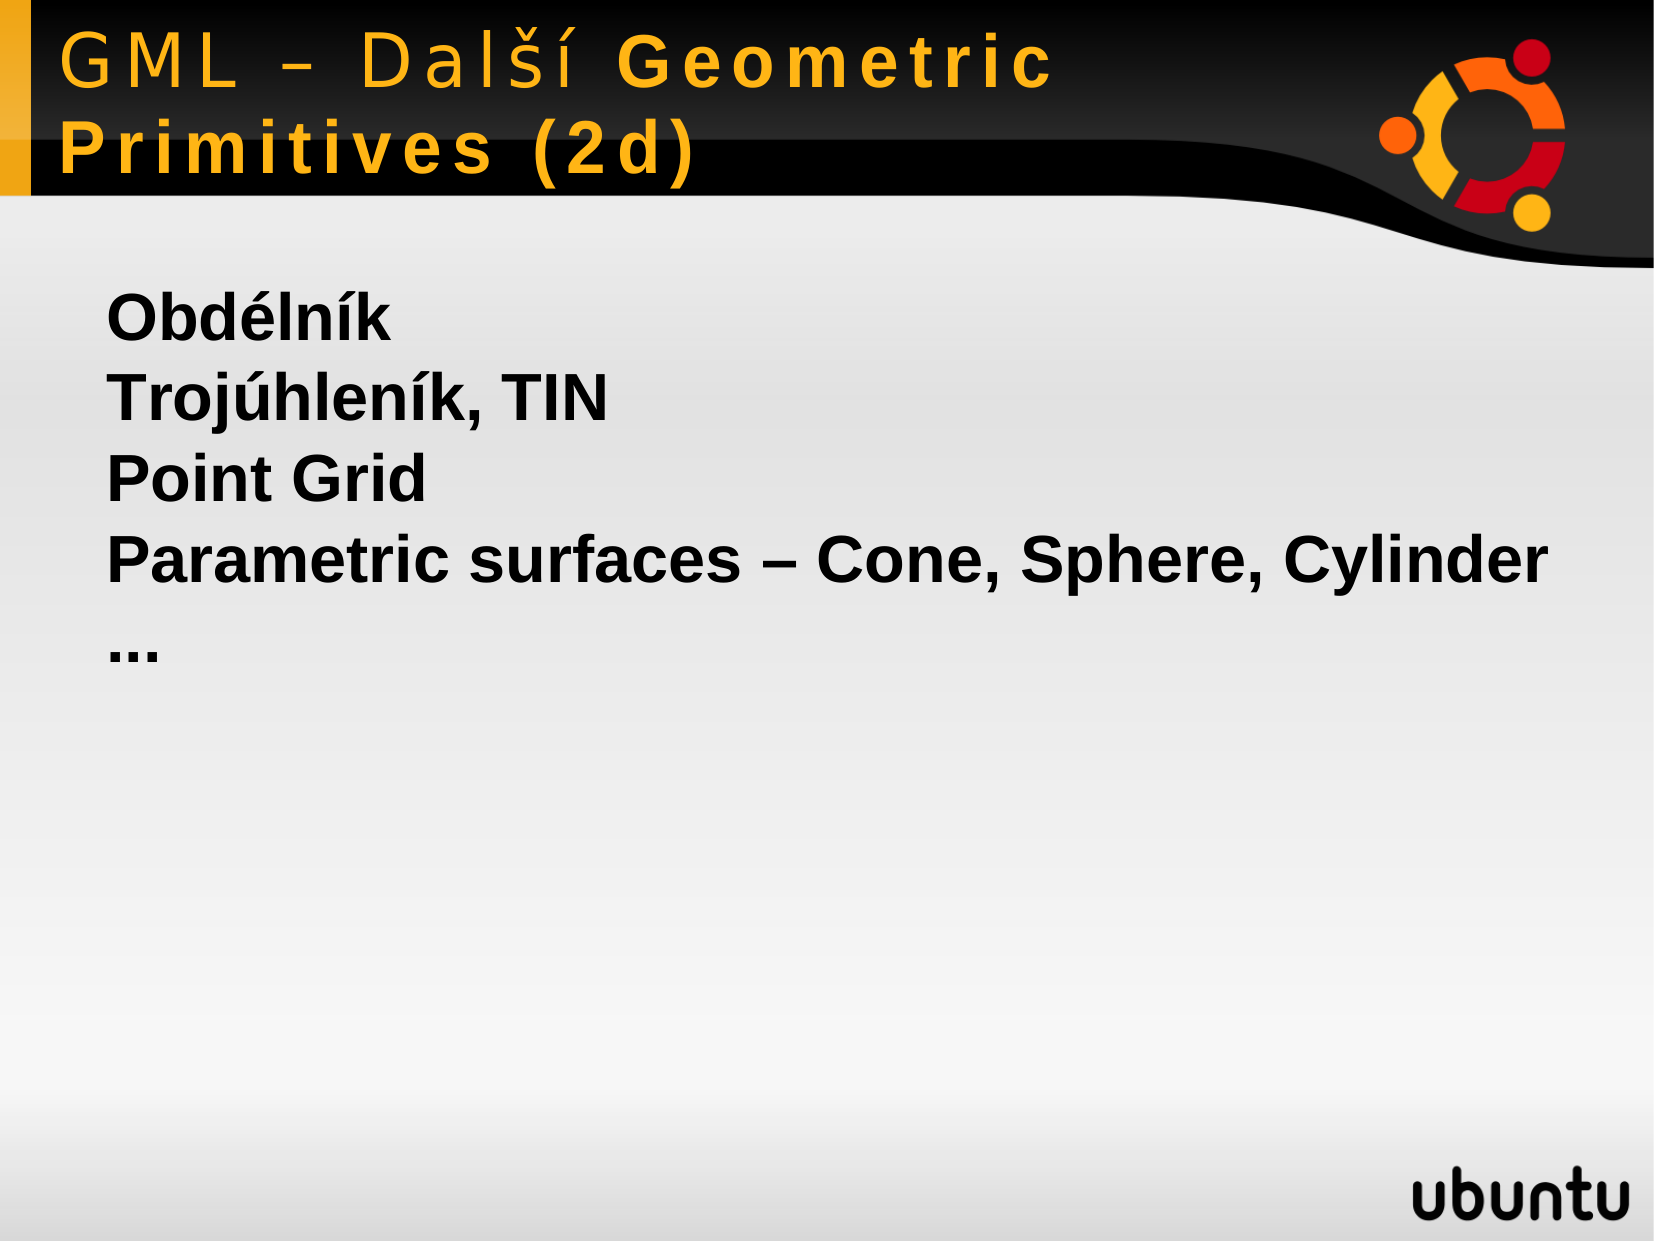

# GML – Další Geometric Primitives (2d)
Obdélník
Trojúhleník, TIN
Point Grid
Parametric surfaces – Cone, Sphere, Cylinder
...